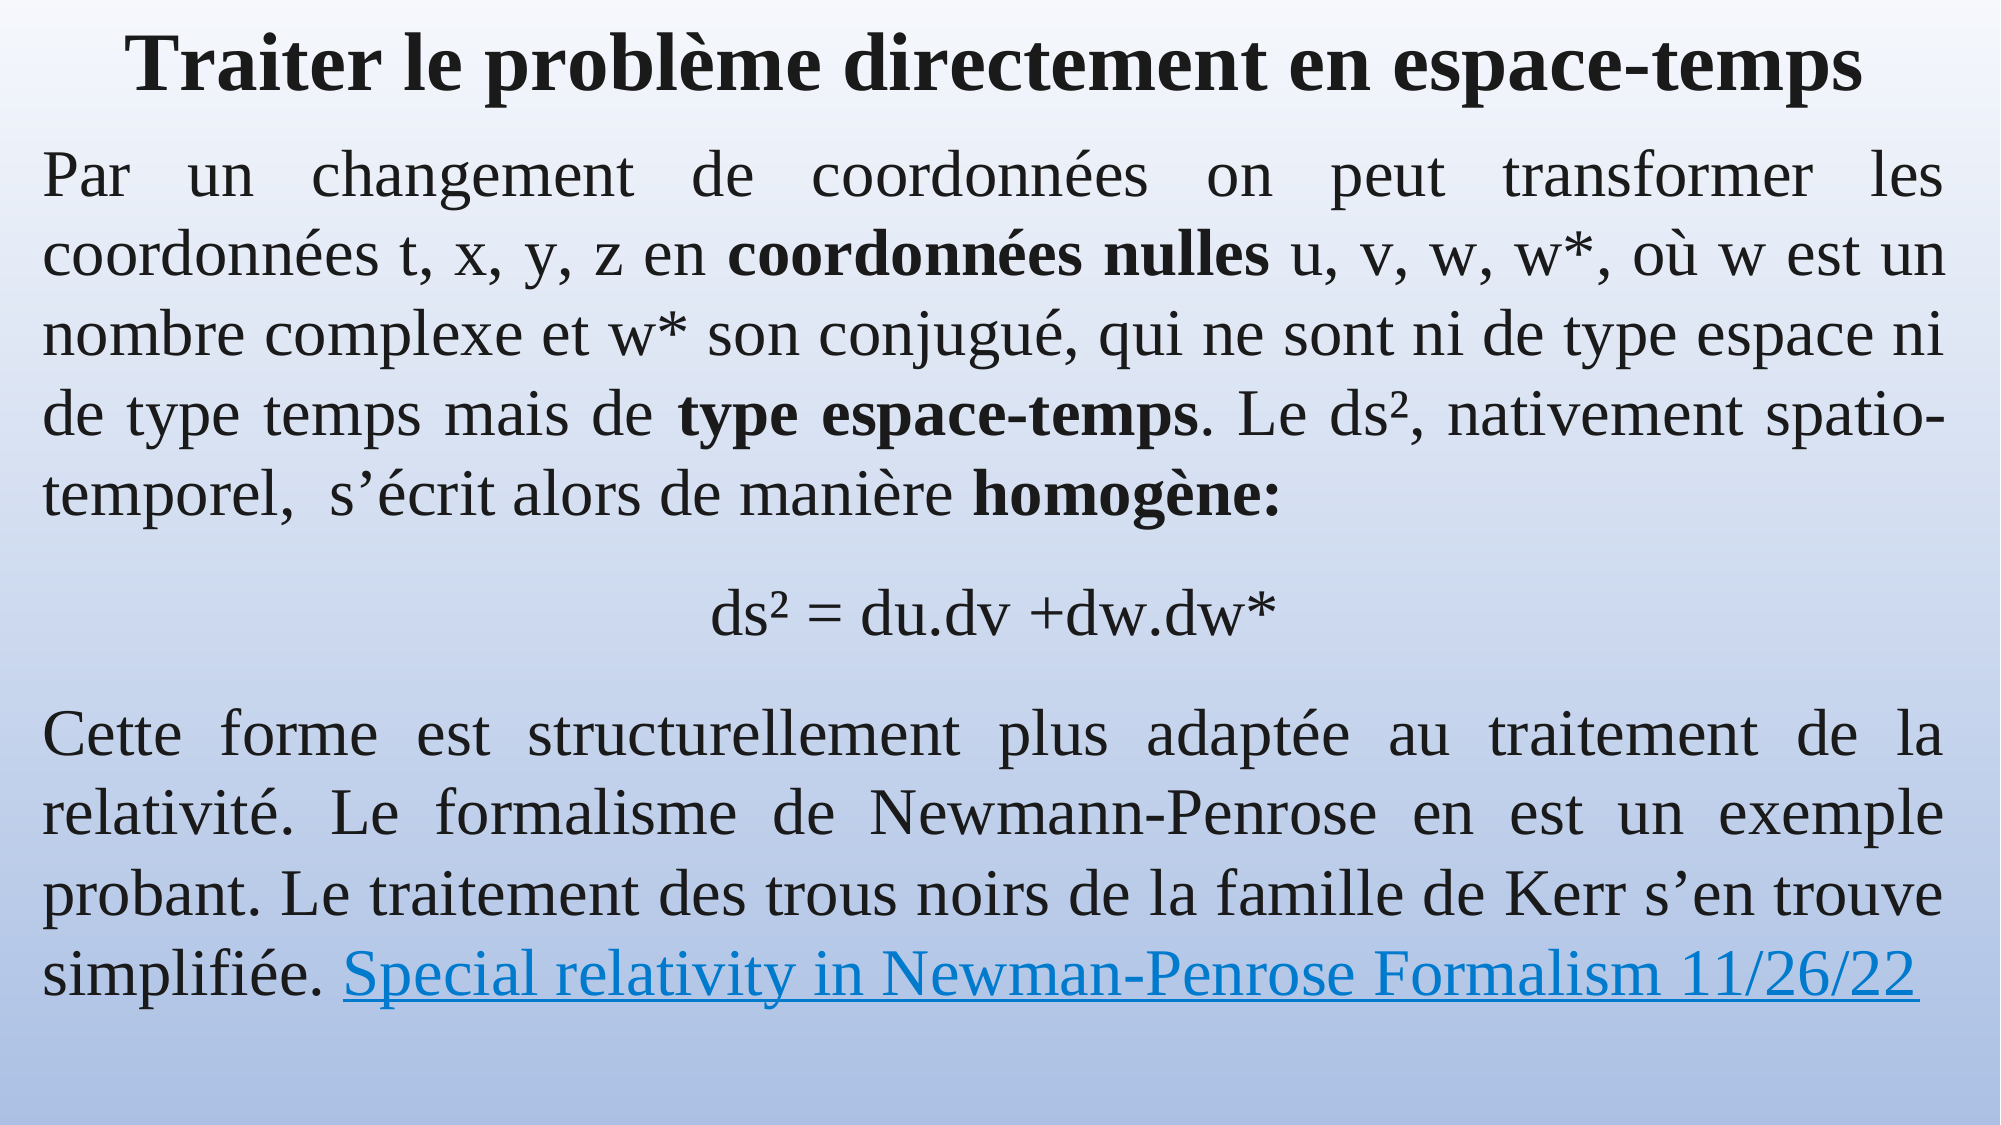

Traiter le problème directement en espace-temps
Par un changement de coordonnées on peut transformer les coordonnées t, x, y, z en coordonnées nulles u, v, w, w*, où w est un nombre complexe et w* son conjugué, qui ne sont ni de type espace ni de type temps mais de type espace-temps. Le ds², nativement spatio-temporel, s’écrit alors de manière homogène:
ds² = du.dv +dw.dw*
Cette forme est structurellement plus adaptée au traitement de la relativité. Le formalisme de Newmann-Penrose en est un exemple probant. Le traitement des trous noirs de la famille de Kerr s’en trouve simplifiée. Special relativity in Newman-Penrose Formalism 11/26/22